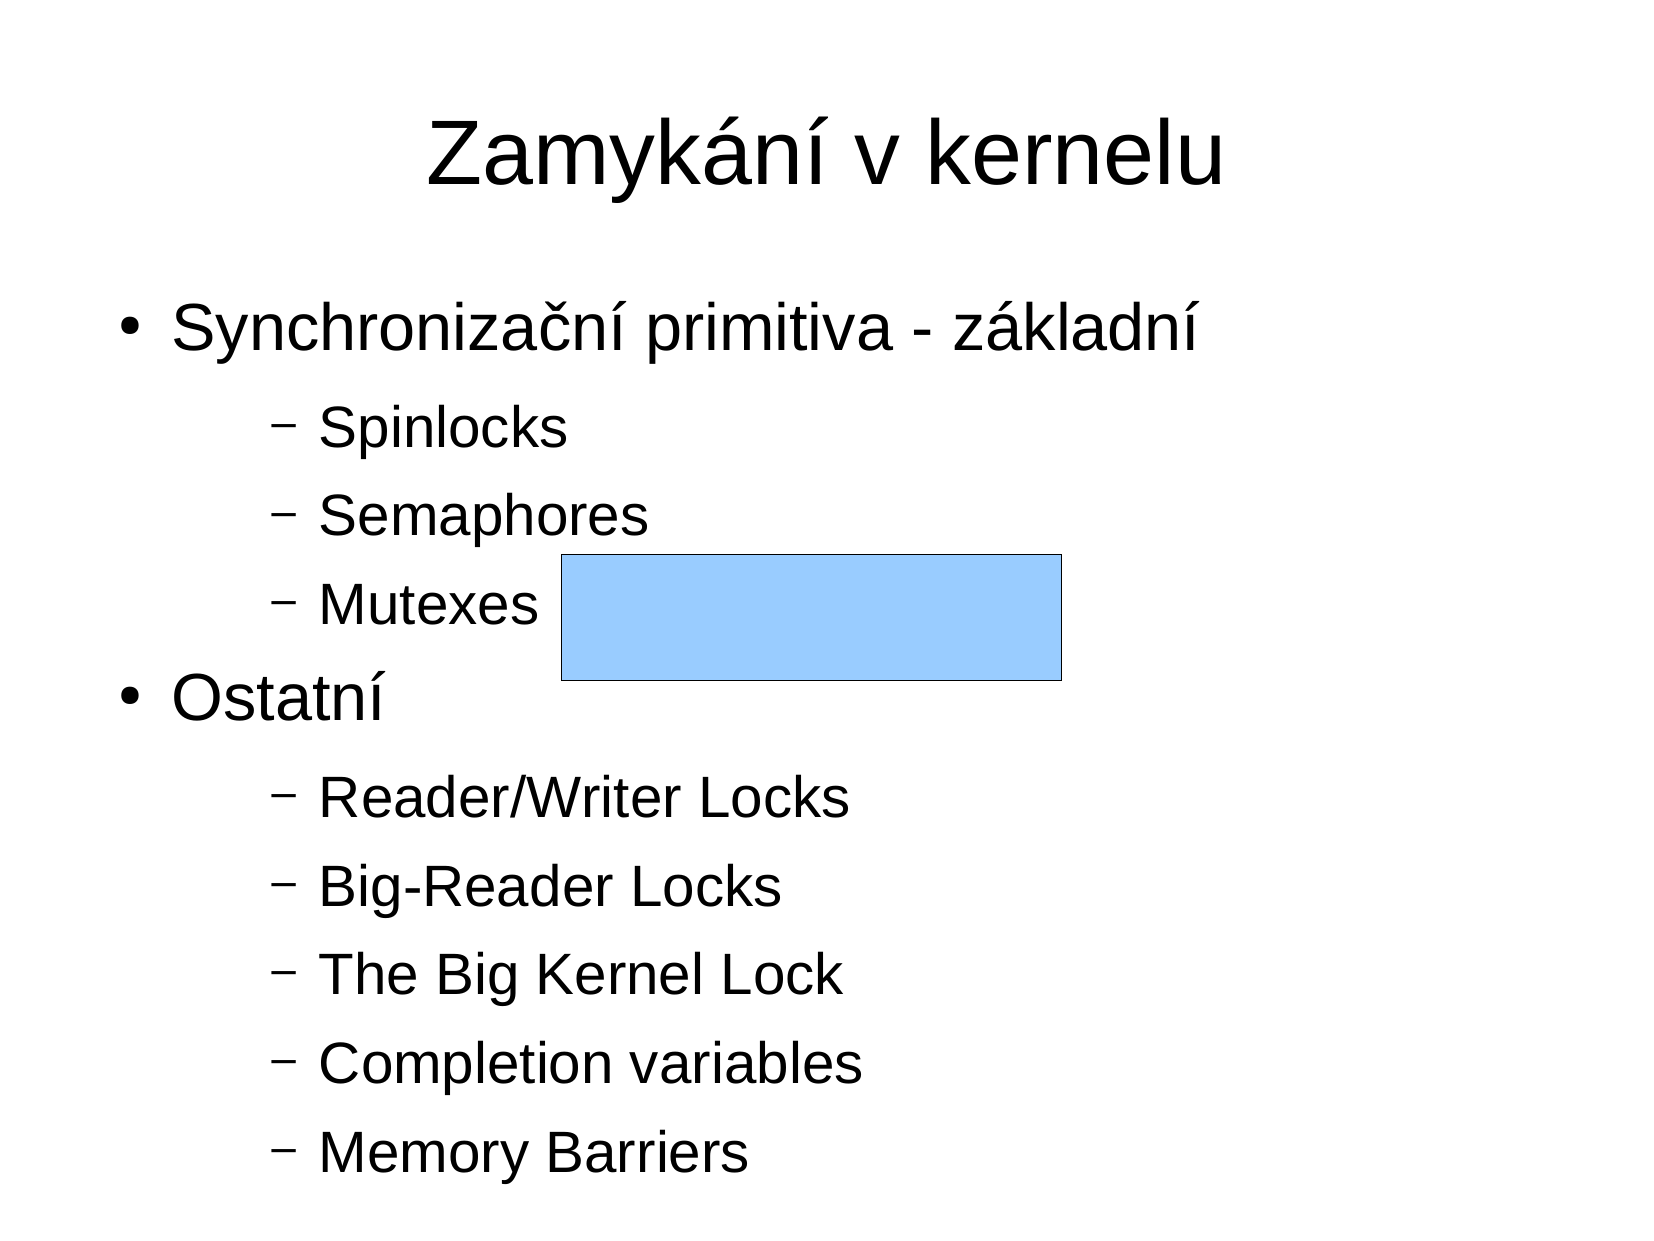

# Zamykání v kernelu
Synchronizační primitiva - základní
Spinlocks
Semaphores
Mutexes
Ostatní
Reader/Writer Locks
Big-Reader Locks
The Big Kernel Lock
Completion variables
Memory Barriers